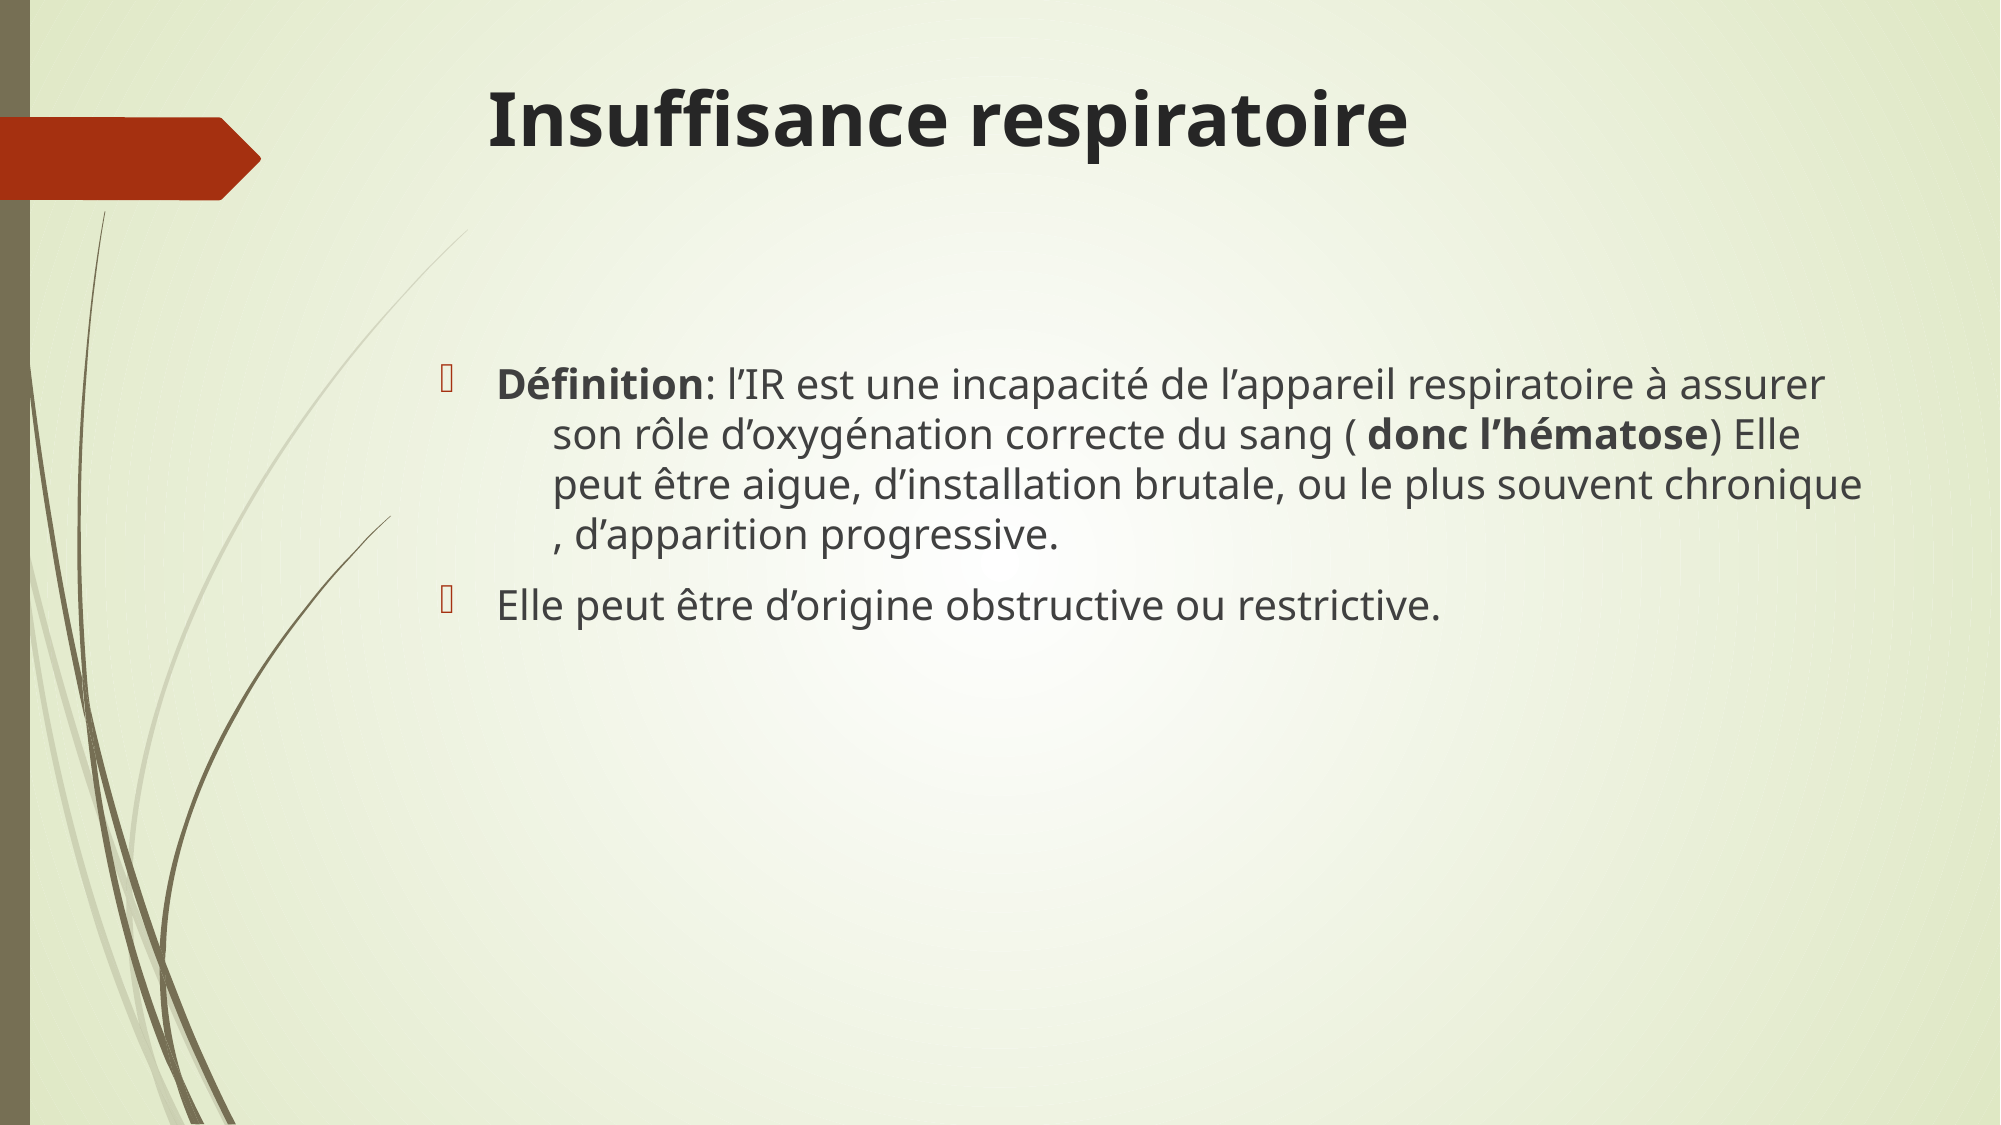

# Insuffisance respiratoire
Définition: l’IR est une incapacité de l’appareil respiratoire à assurer son rôle d’oxygénation correcte du sang ( donc l’hématose) Elle peut être aigue, d’installation brutale, ou le plus souvent chronique , d’apparition progressive.
Elle peut être d’origine obstructive ou restrictive.